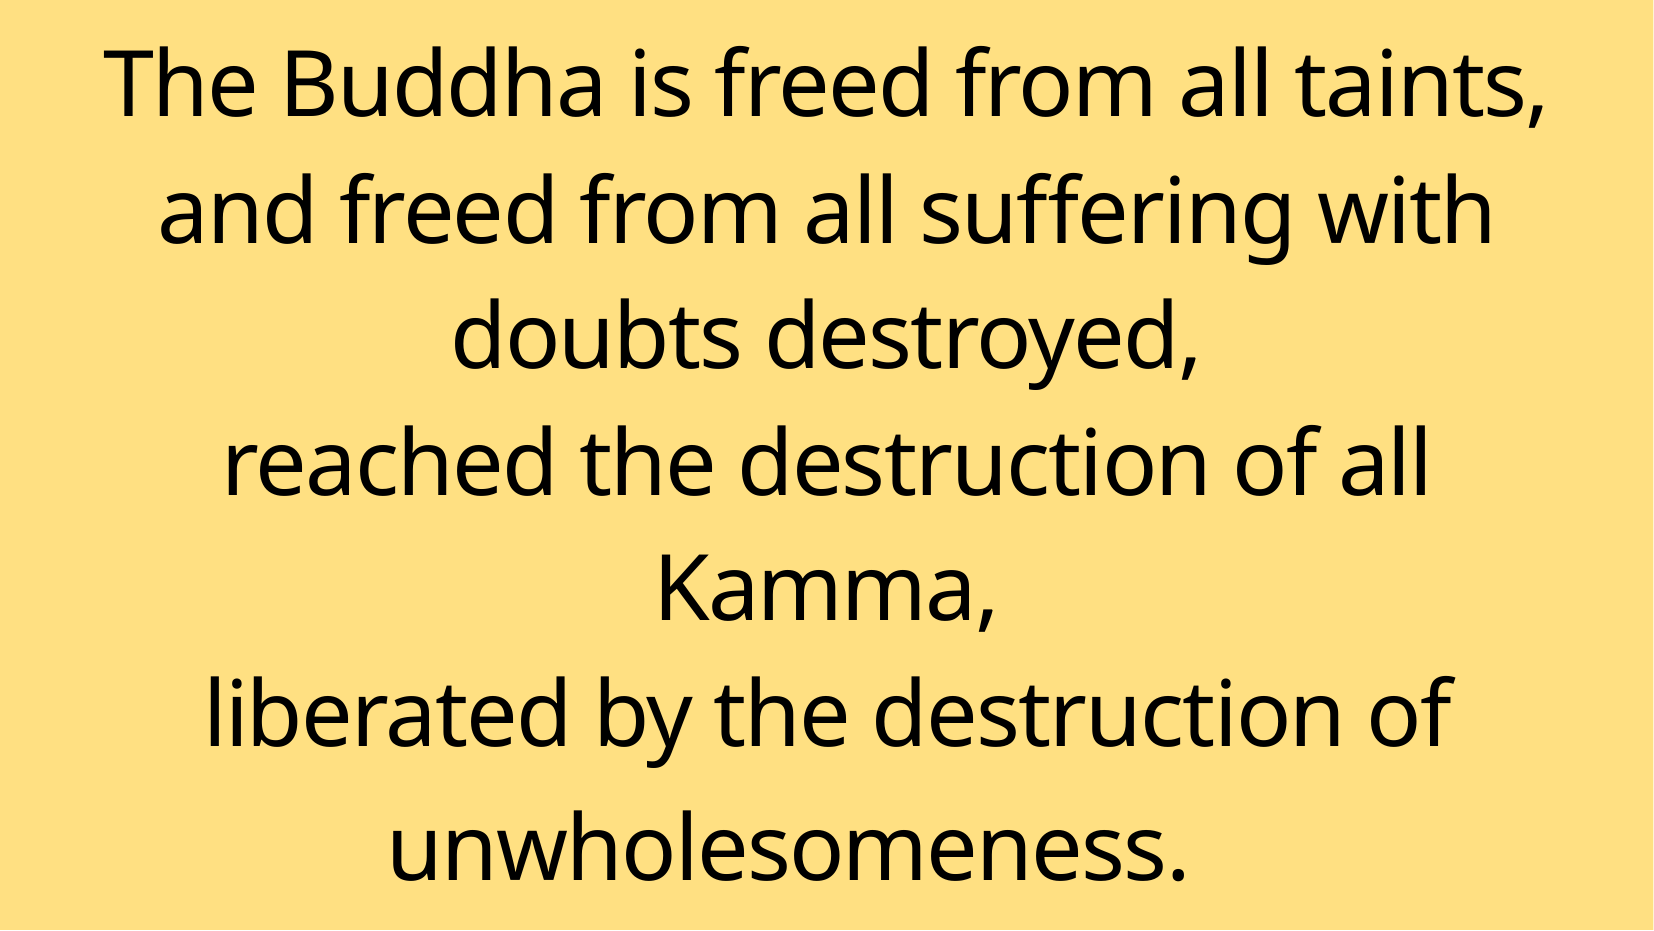

# The Buddha is freed from all taints,
and freed from all suffering with doubts destroyed,
reached the destruction of all Kamma,
liberated by the destruction of unwholesomeness.